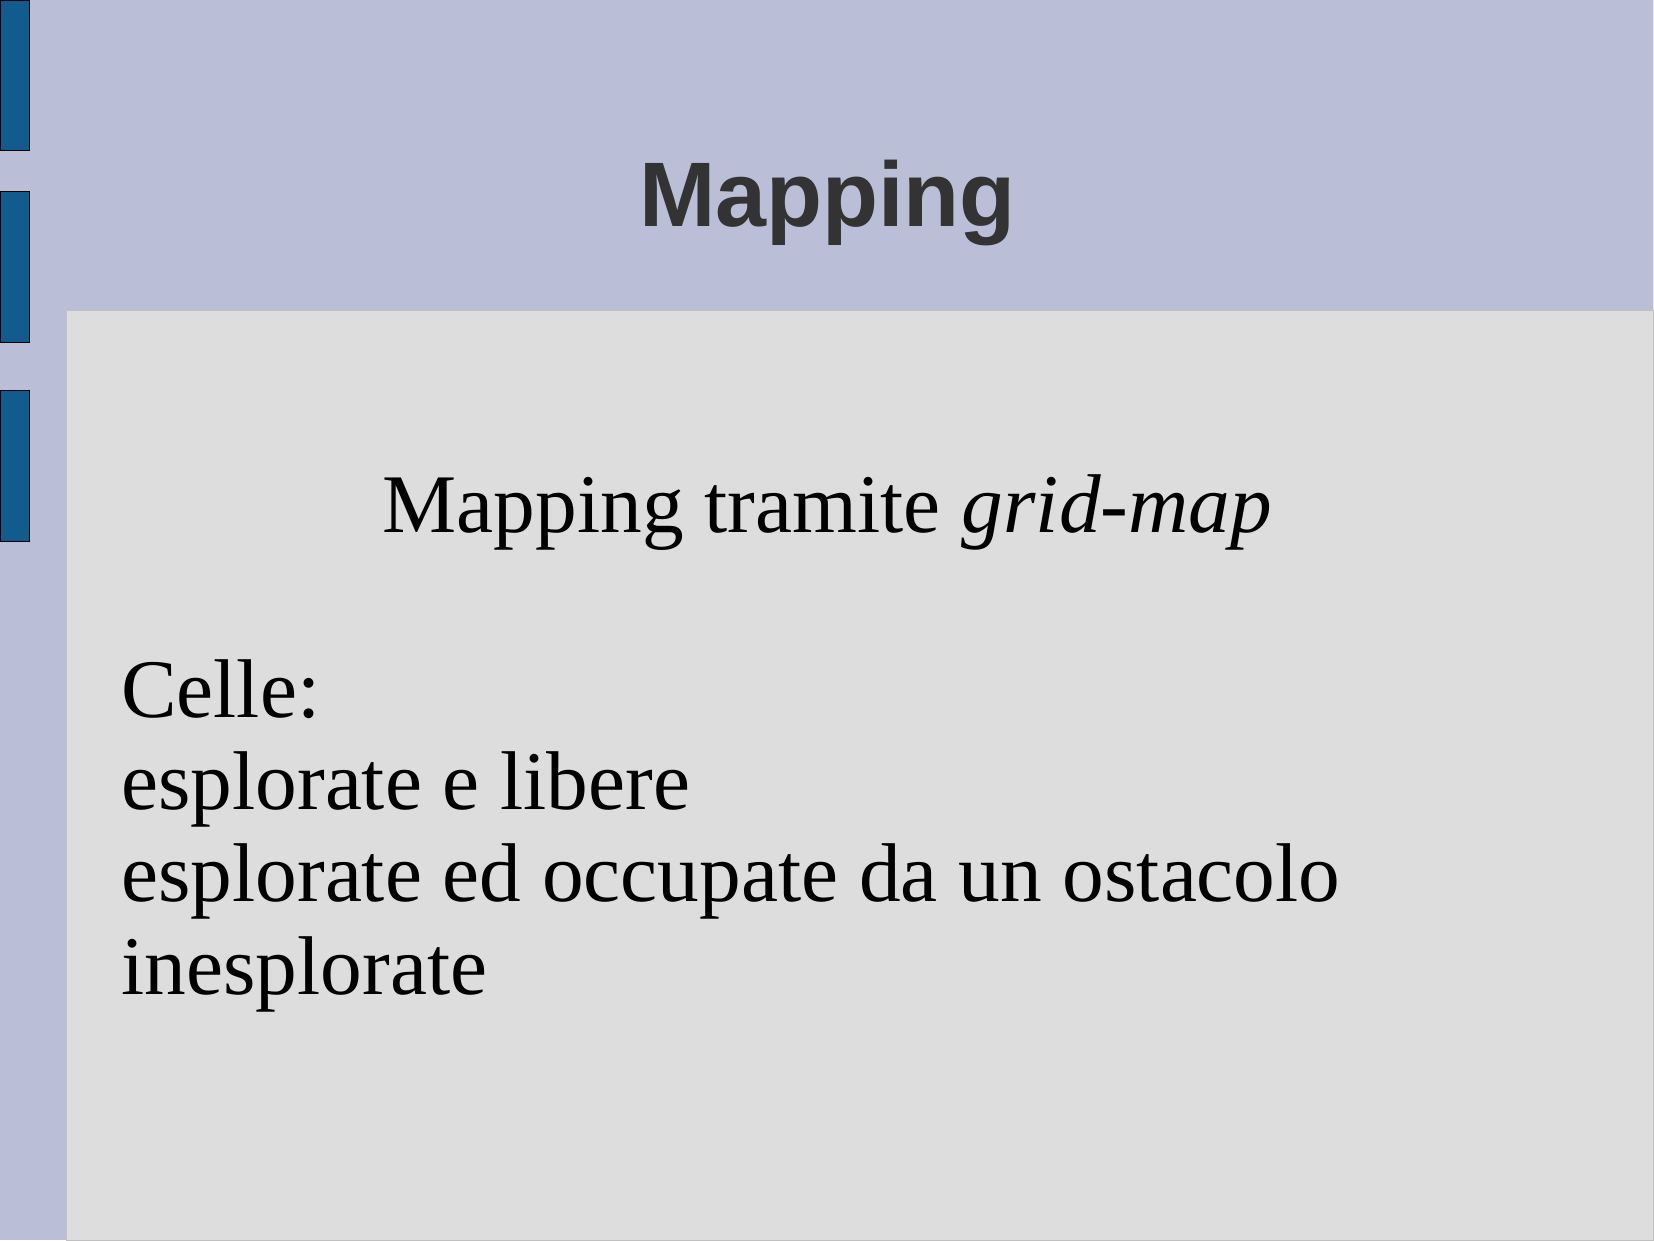

# Mapping
Mapping tramite grid-map
Celle:
esplorate e libere
esplorate ed occupate da un ostacolo
inesplorate